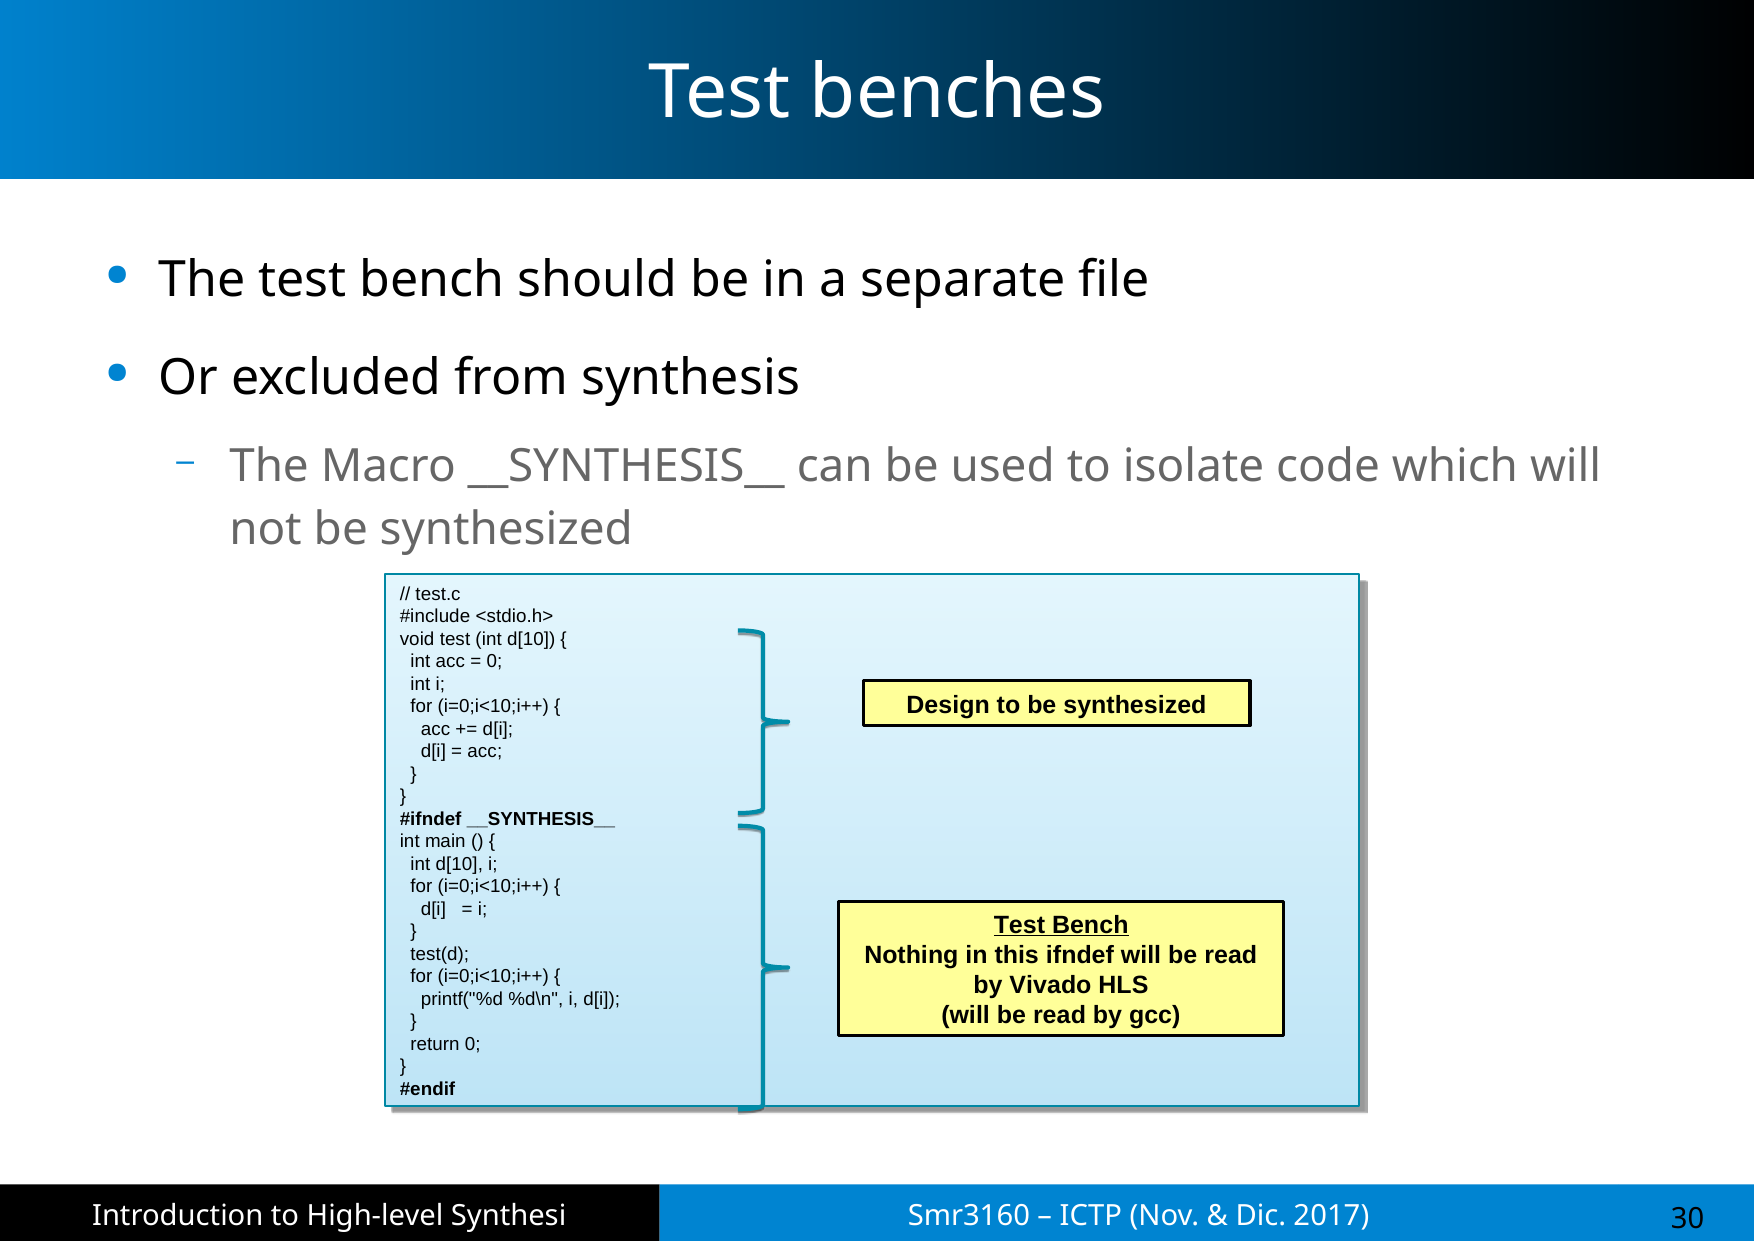

# Test benches
The test bench should be in a separate file
Or excluded from synthesis
The Macro __SYNTHESIS__ can be used to isolate code which will not be synthesized
// test.c
#include <stdio.h>
void test (int d[10]) {
 int acc = 0;
 int i;
 for (i=0;i<10;i++) {
 acc += d[i];
 d[i] = acc;
 }
}
#ifndef __SYNTHESIS__
int main () {
 int d[10], i;
 for (i=0;i<10;i++) {
 d[i] = i;
 }
 test(d);
 for (i=0;i<10;i++) {
 printf("%d %d\n", i, d[i]);
 }
 return 0;
}
#endif
Design to be synthesized
Test Bench
Nothing in this ifndef will be read by Vivado HLS
(will be read by gcc)
30